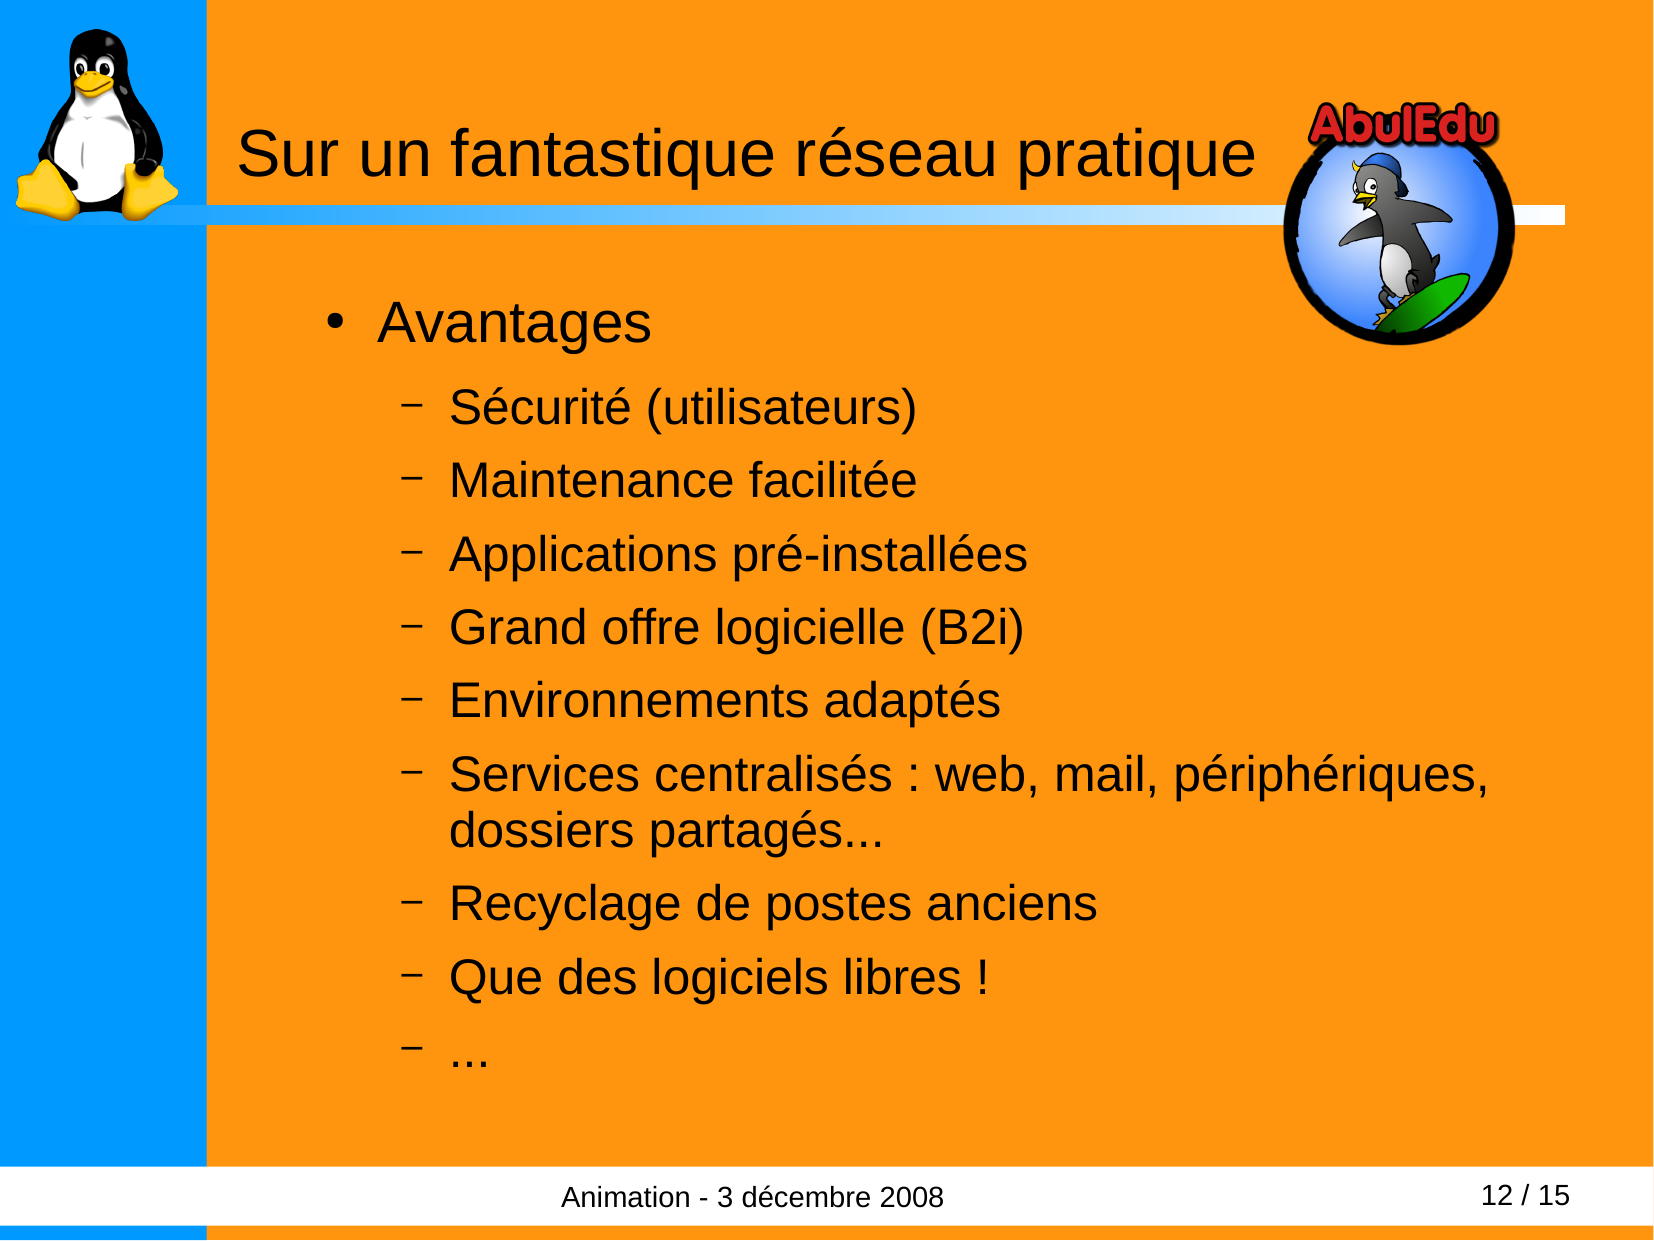

# Sur un fantastique réseau pratique
Avantages
Sécurité (utilisateurs)
Maintenance facilitée
Applications pré-installées
Grand offre logicielle (B2i)
Environnements adaptés
Services centralisés : web, mail, périphériques, dossiers partagés...
Recyclage de postes anciens
Que des logiciels libres !
...
12
Animation - 3 décembre 2008